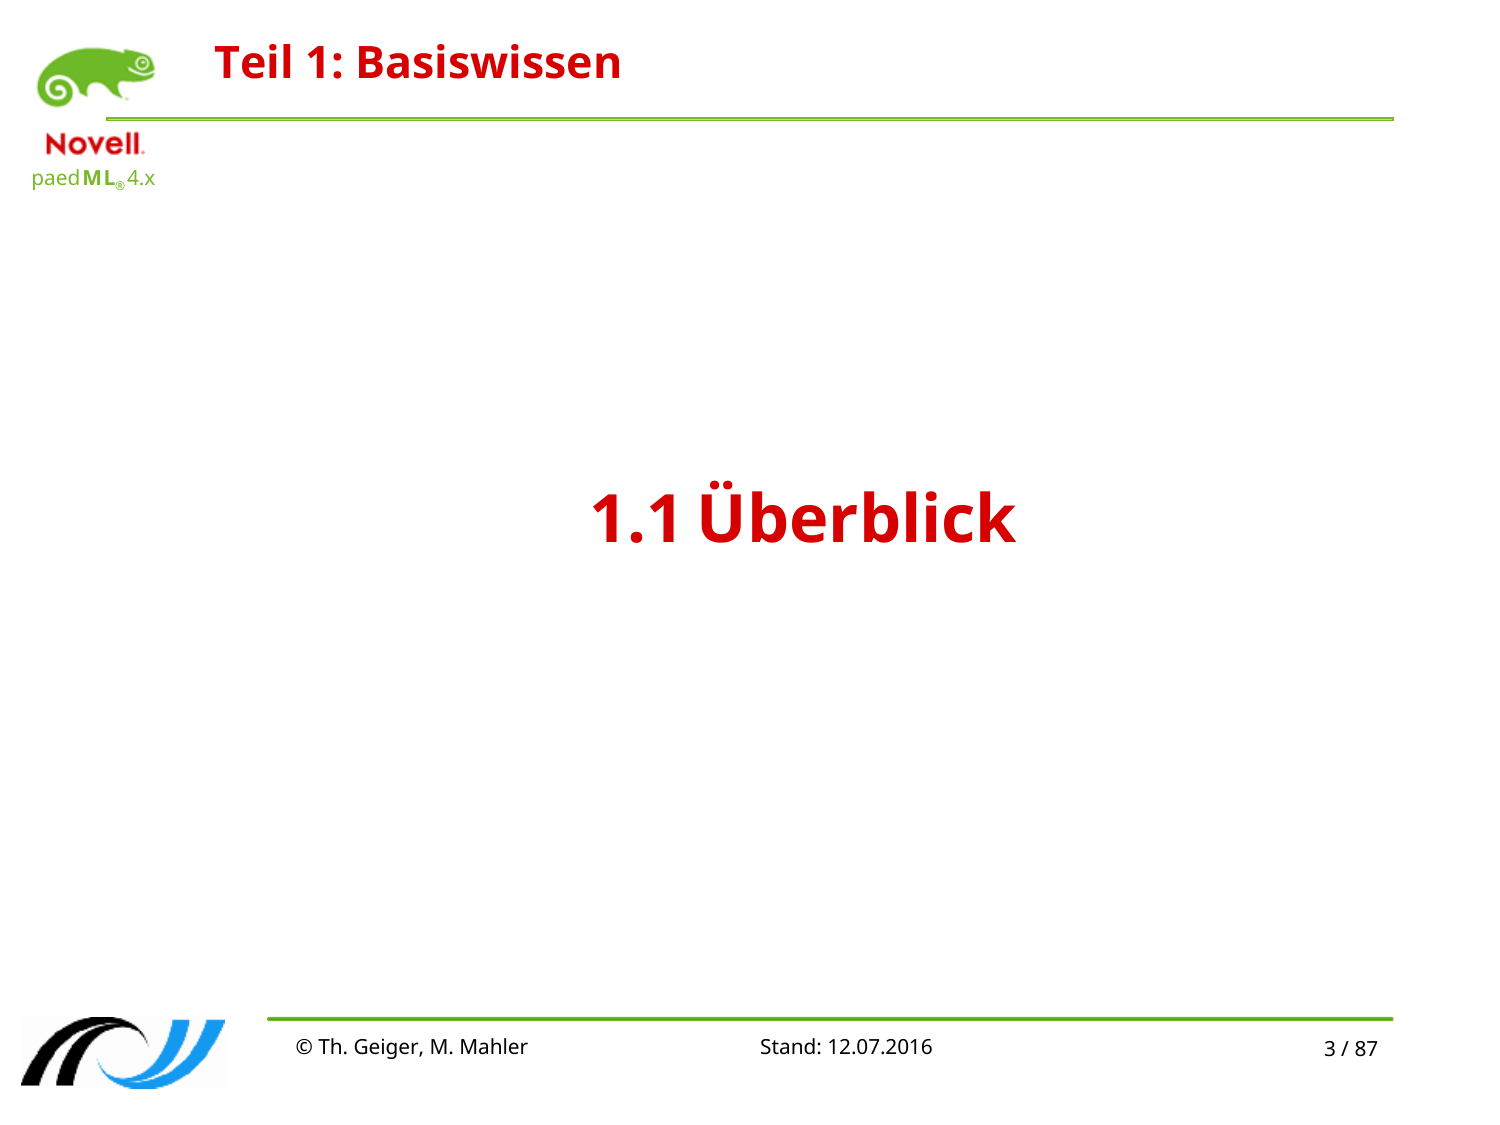

# Teil 1: Basiswissen
1.1 Überblick
© Th. Geiger, M. Mahler
12.07.2016
3